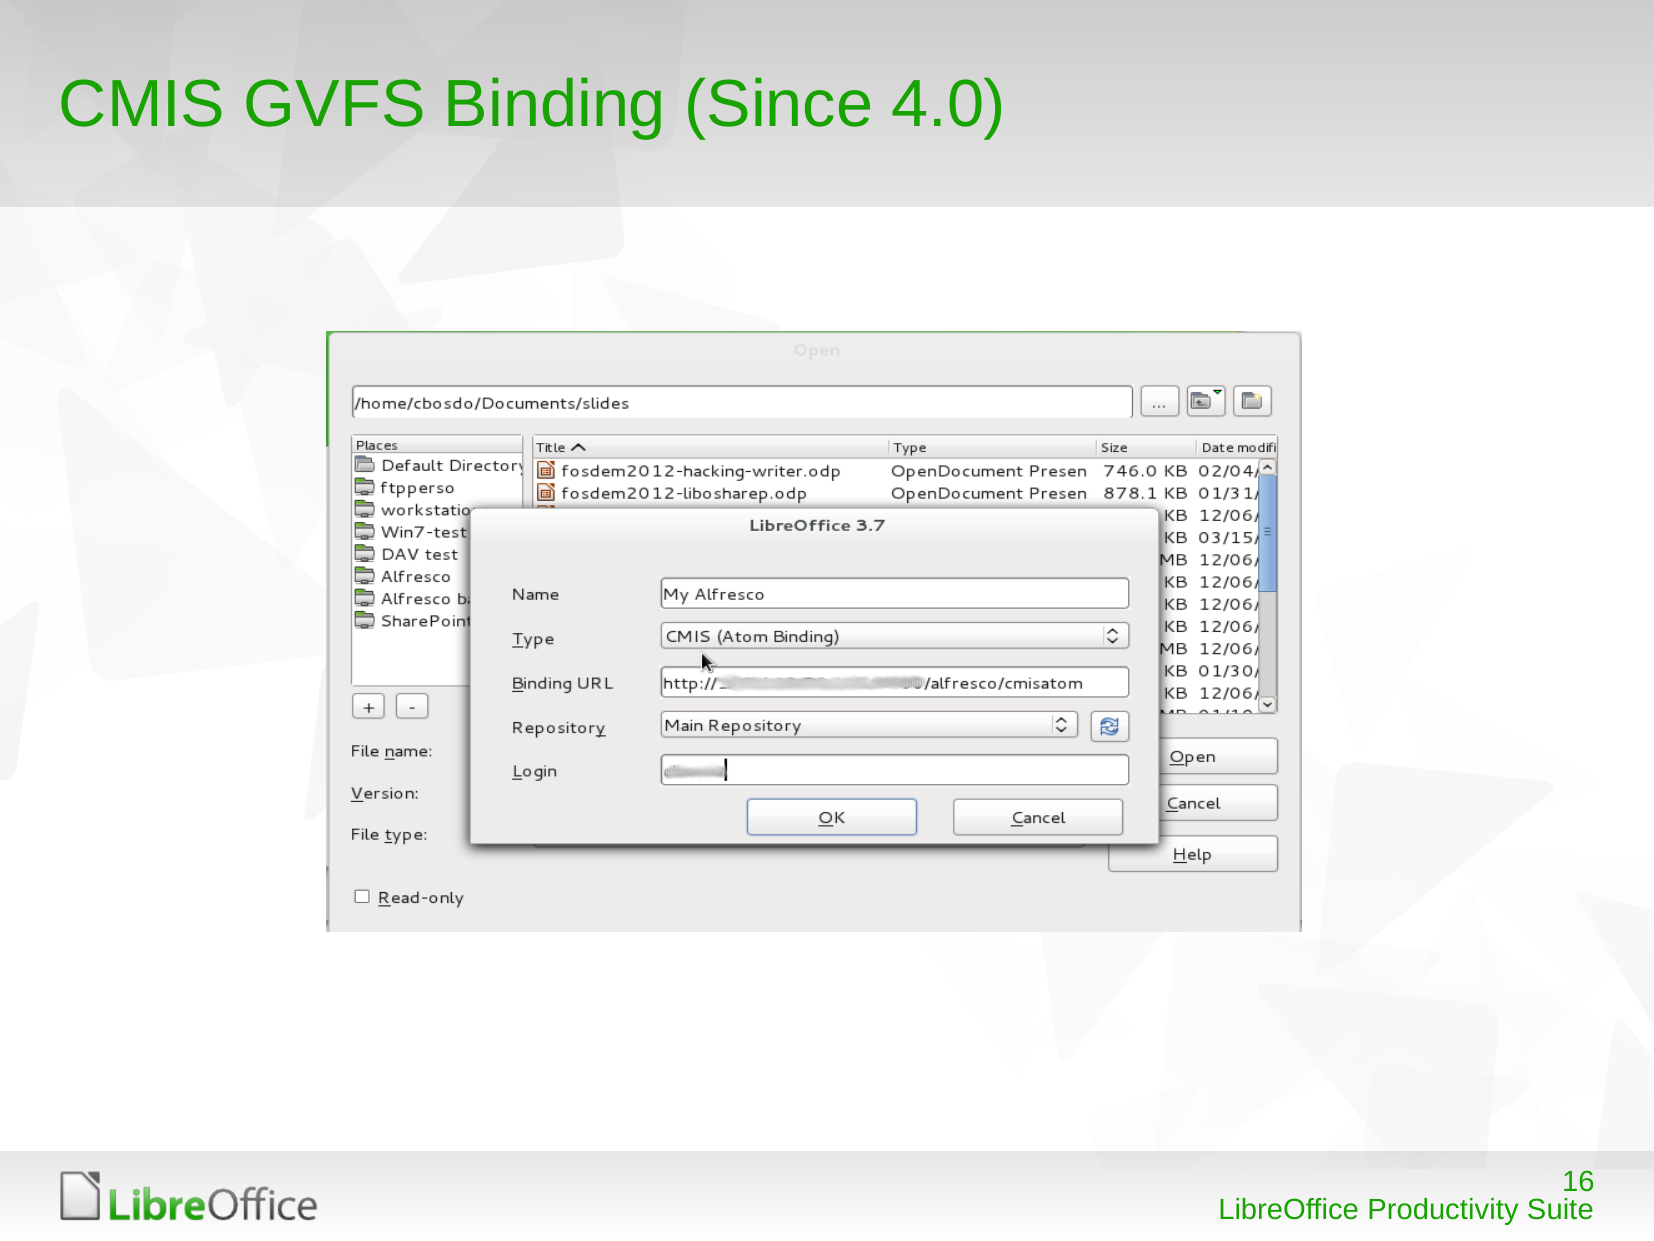

# CMIS GVFS Binding (Since 4.0)
16
LibreOffice Productivity Suite